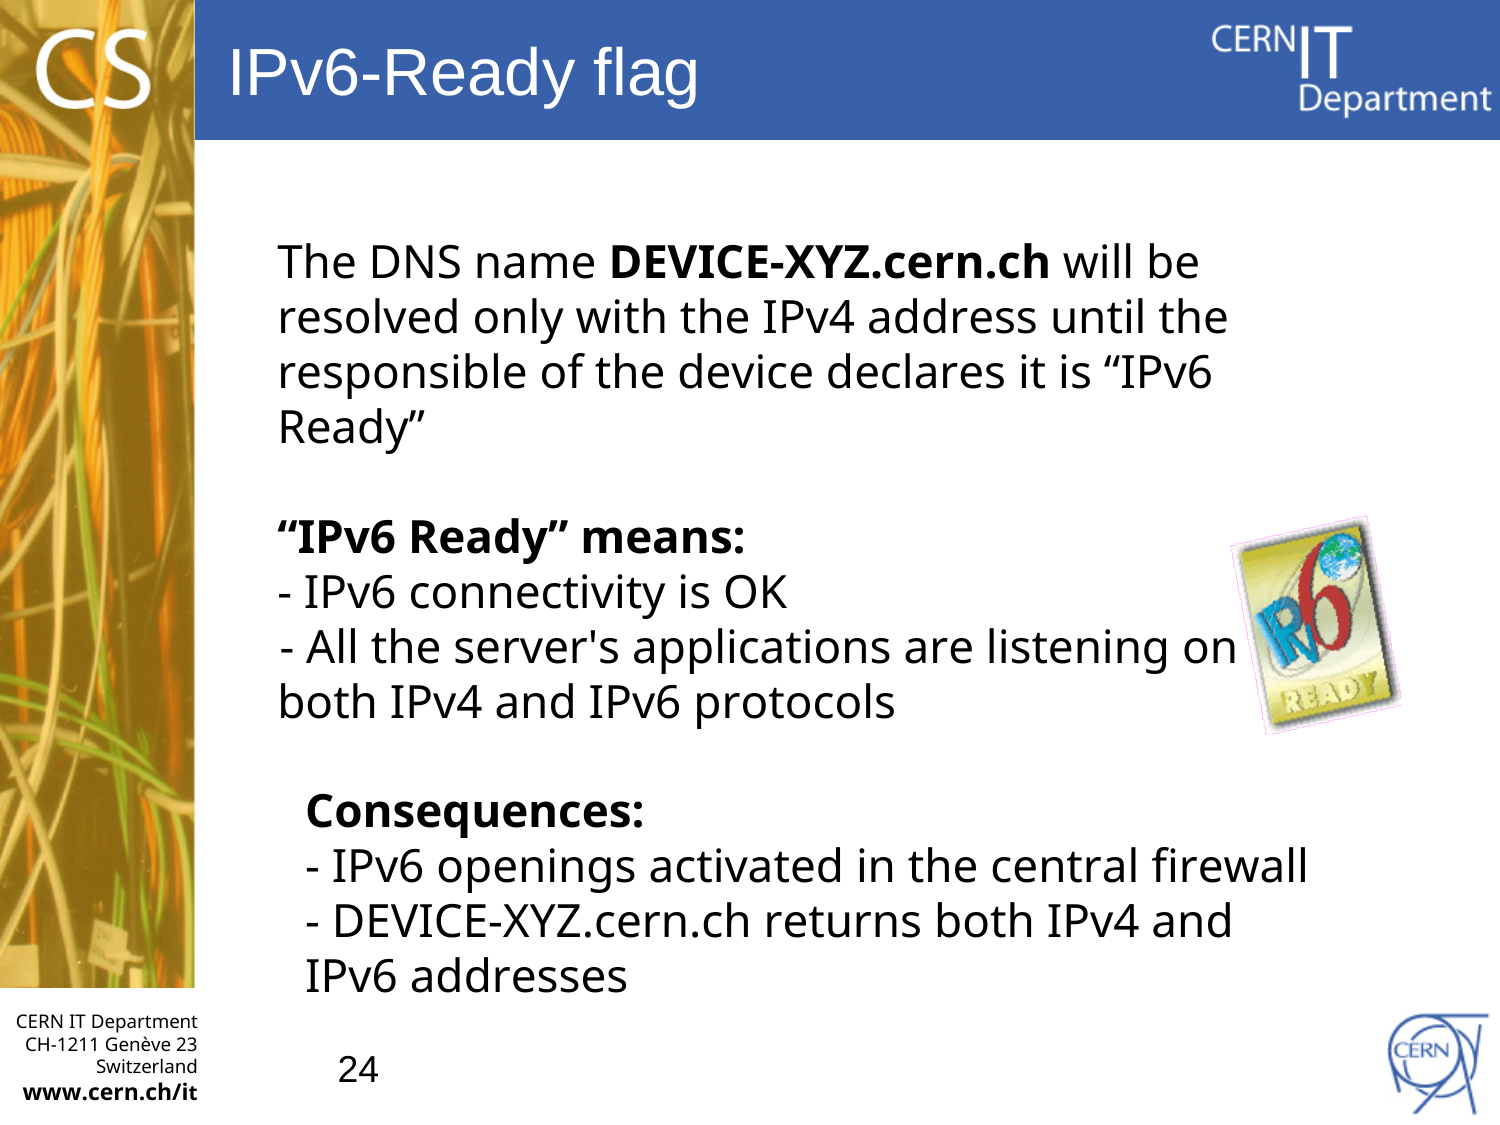

# IPv6-Ready flag
The DNS name DEVICE-XYZ.cern.ch will be resolved only with the IPv4 address until the responsible of the device declares it is “IPv6 Ready”
“IPv6 Ready” means:
- IPv6 connectivity is OK
- All the server's applications are listening on both IPv4 and IPv6 protocols
Consequences:
- IPv6 openings activated in the central firewall
- DEVICE-XYZ.cern.ch returns both IPv4 and IPv6 addresses